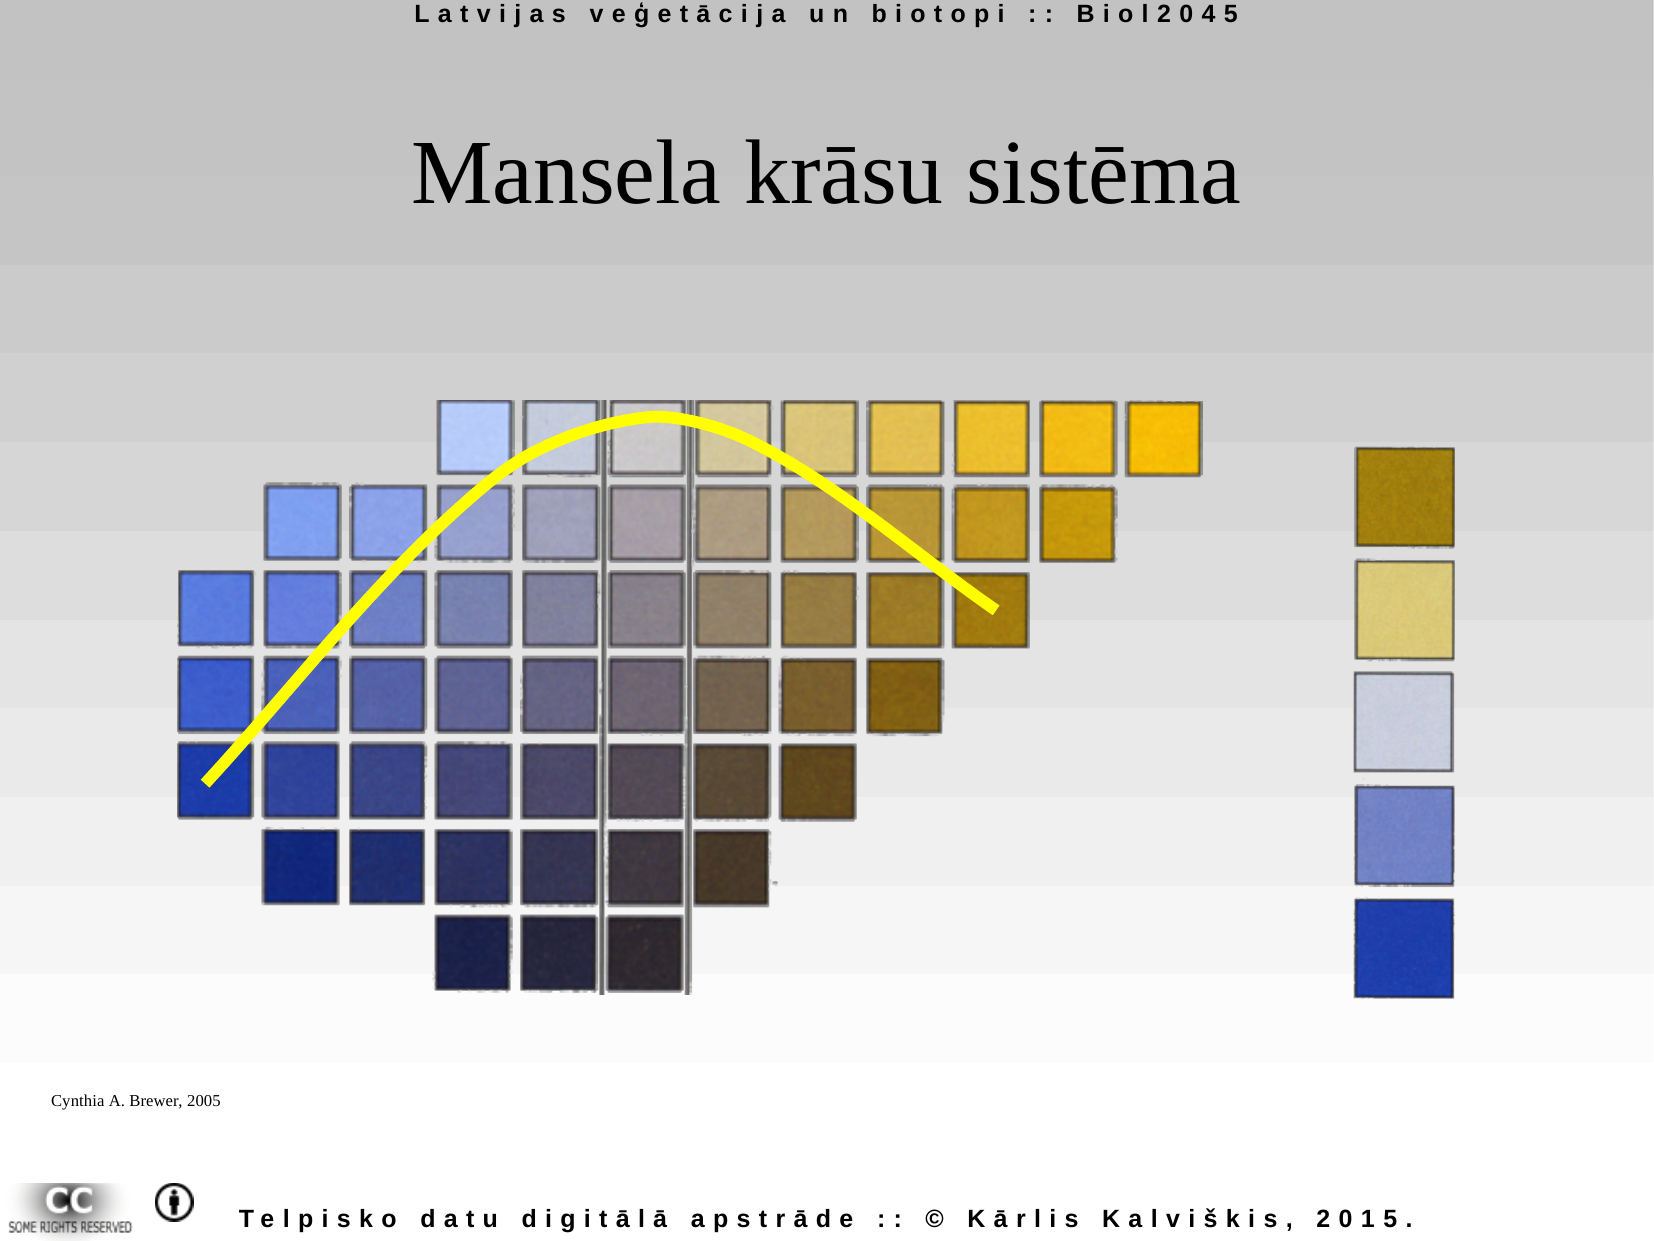

# Mansela krāsu sistēma
Cynthia A. Brewer, 2005